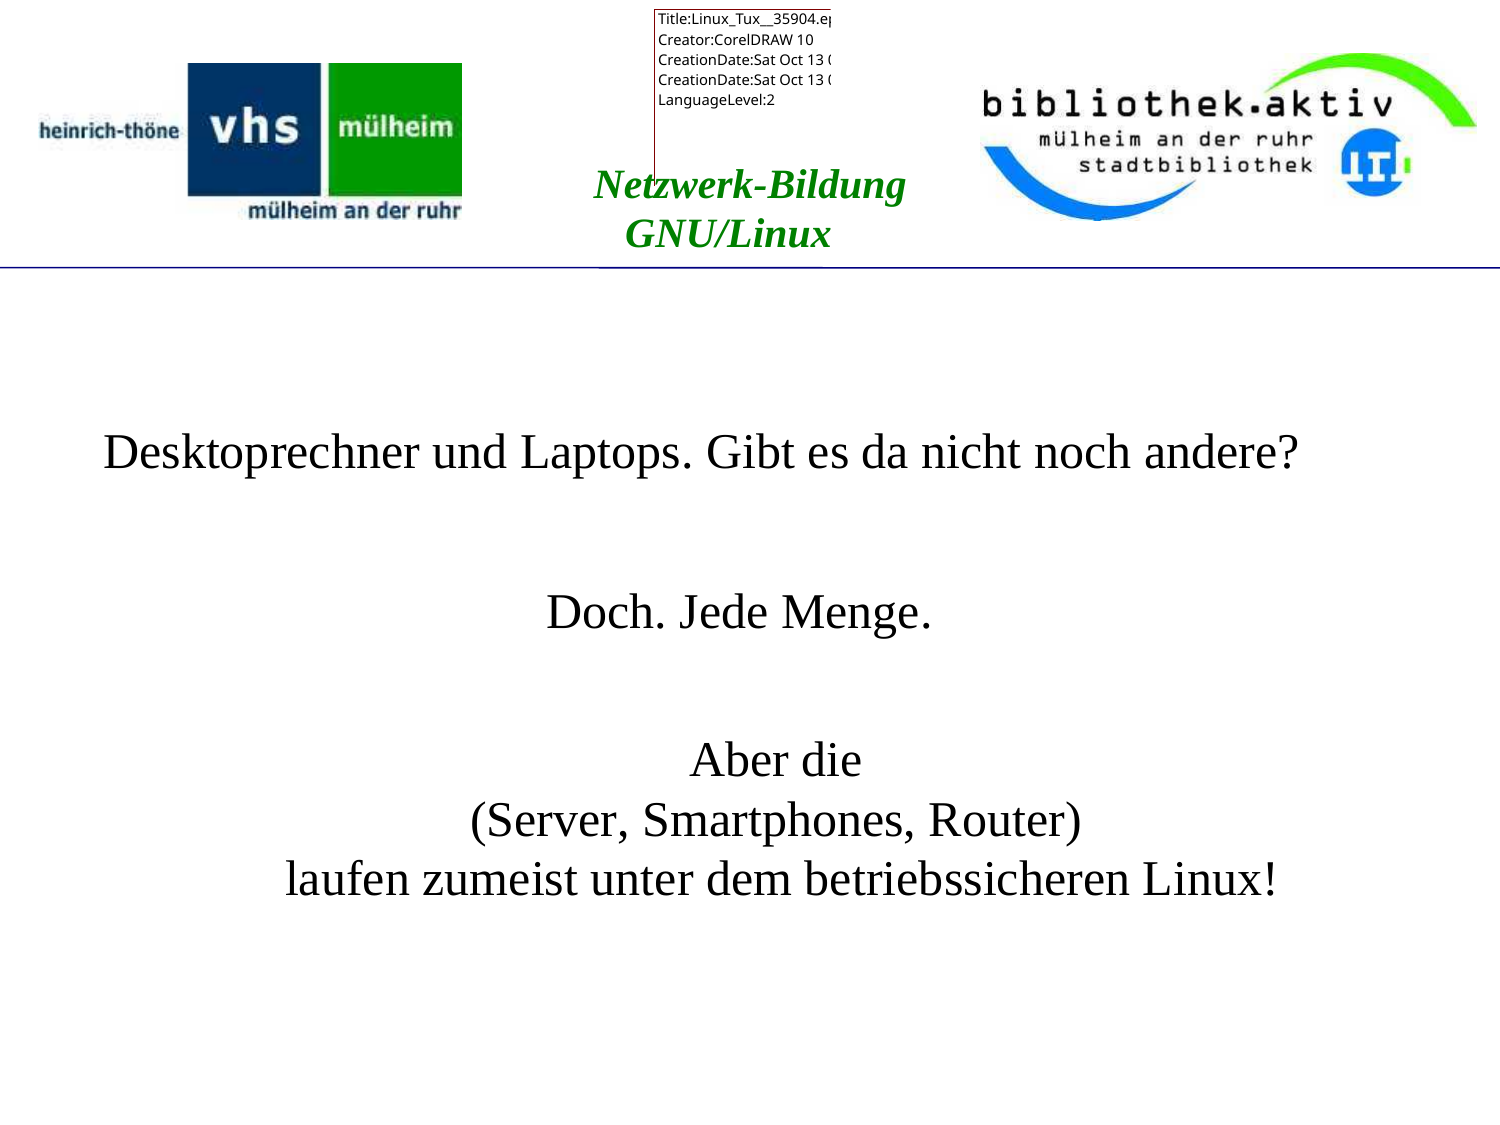

Netzwerk-Bildung
 GNU/Linux
Desktoprechner und Laptops. Gibt es da nicht noch andere?
Doch. Jede Menge.
Aber die
(Server, Smartphones, Router)
laufen zumeist unter dem betriebssicheren Linux!